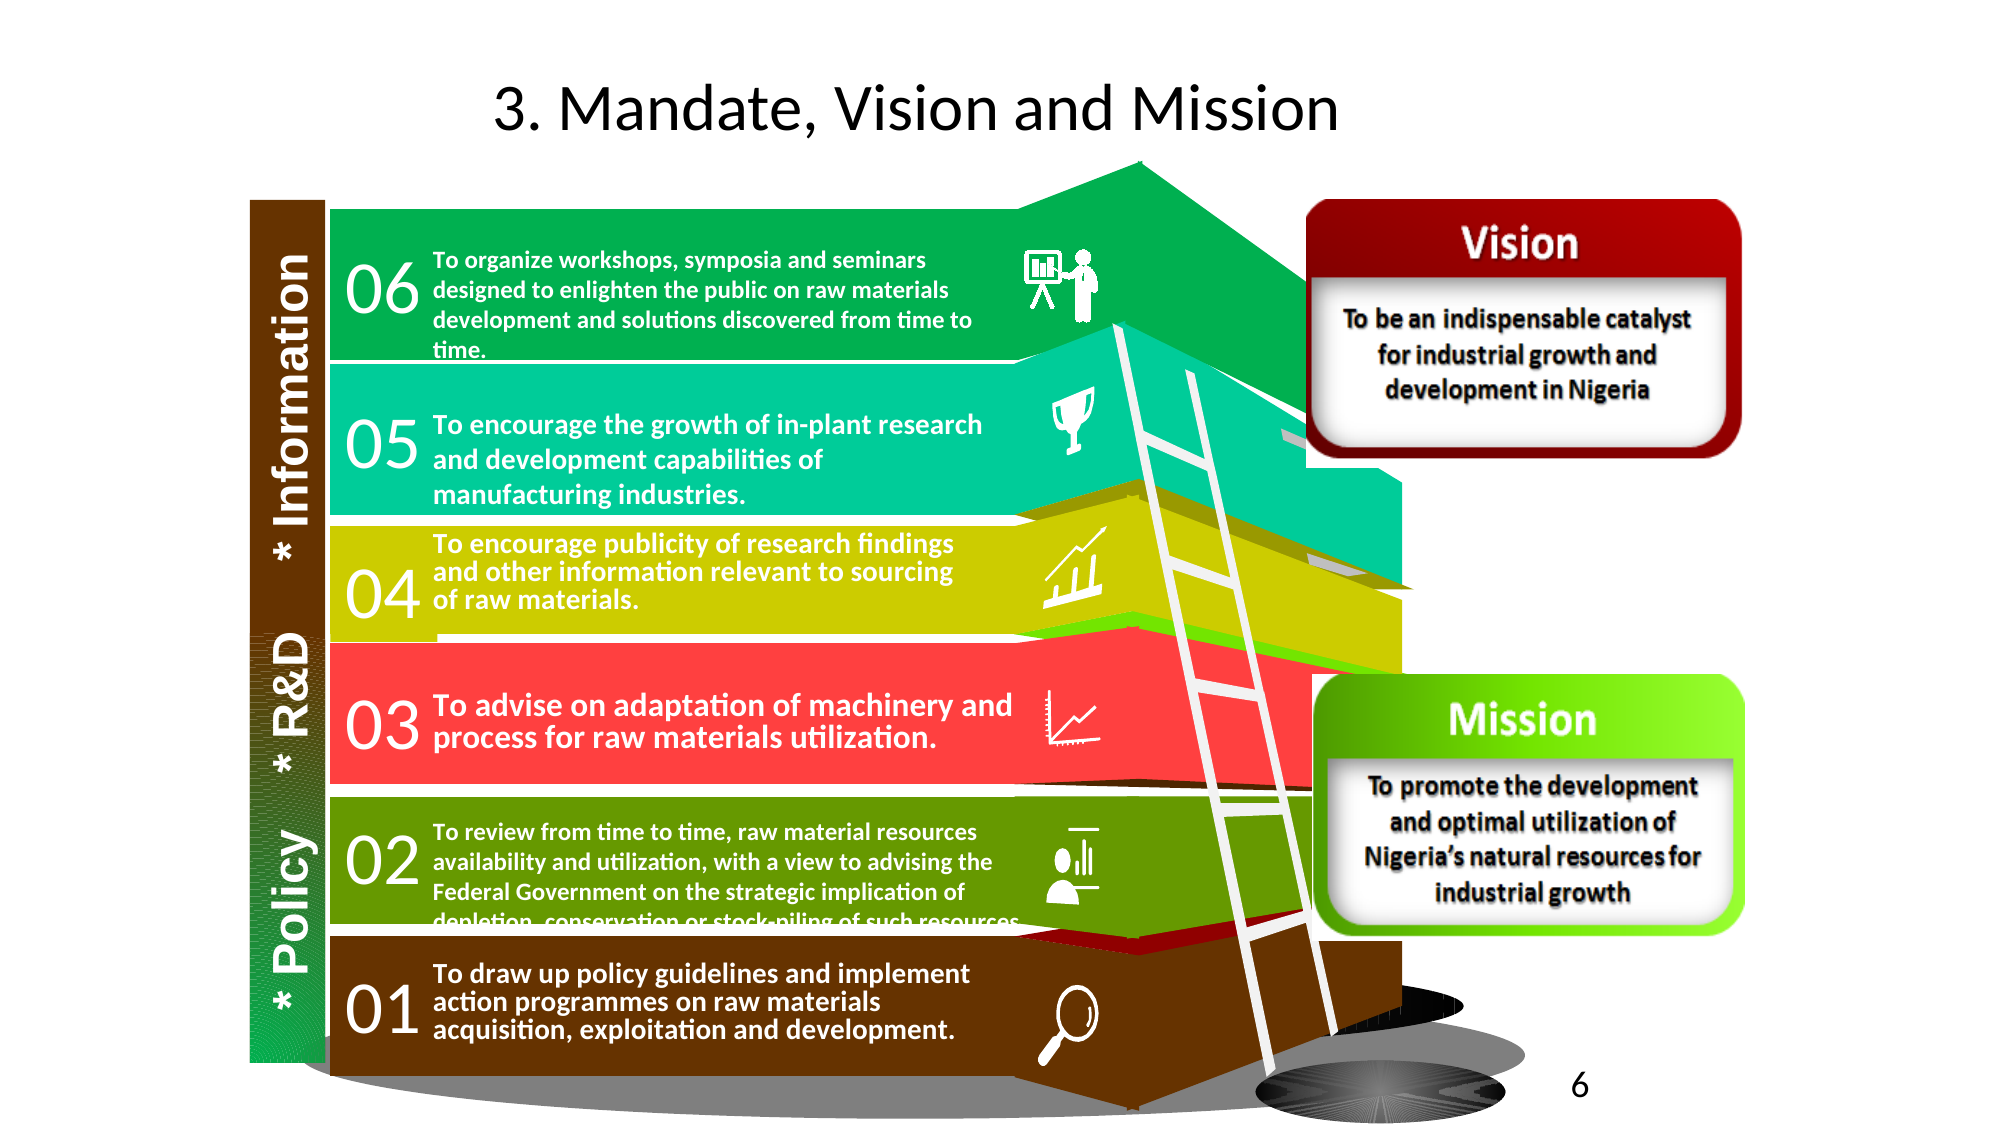

# 3. Mandate, Vision and Mission
06
To organize workshops, symposia and seminars designed to enlighten the public on raw materials development and solutions discovered from time to time.
05
To encourage the growth of in-plant research and development capabilities of manufacturing industries.
To encourage publicity of research findings and other information relevant to sourcing of raw materials.
04
03
To advise on adaptation of machinery and process for raw materials utilization.
02
To review from time to time, raw material resources availability and utilization, with a view to advising the Federal Government on the strategic implication of depletion, conservation or stock-piling of such resources.
01
To draw up policy guidelines and implement action programmes on raw materials acquisition, exploitation and development.
* Policy * R&D * Information